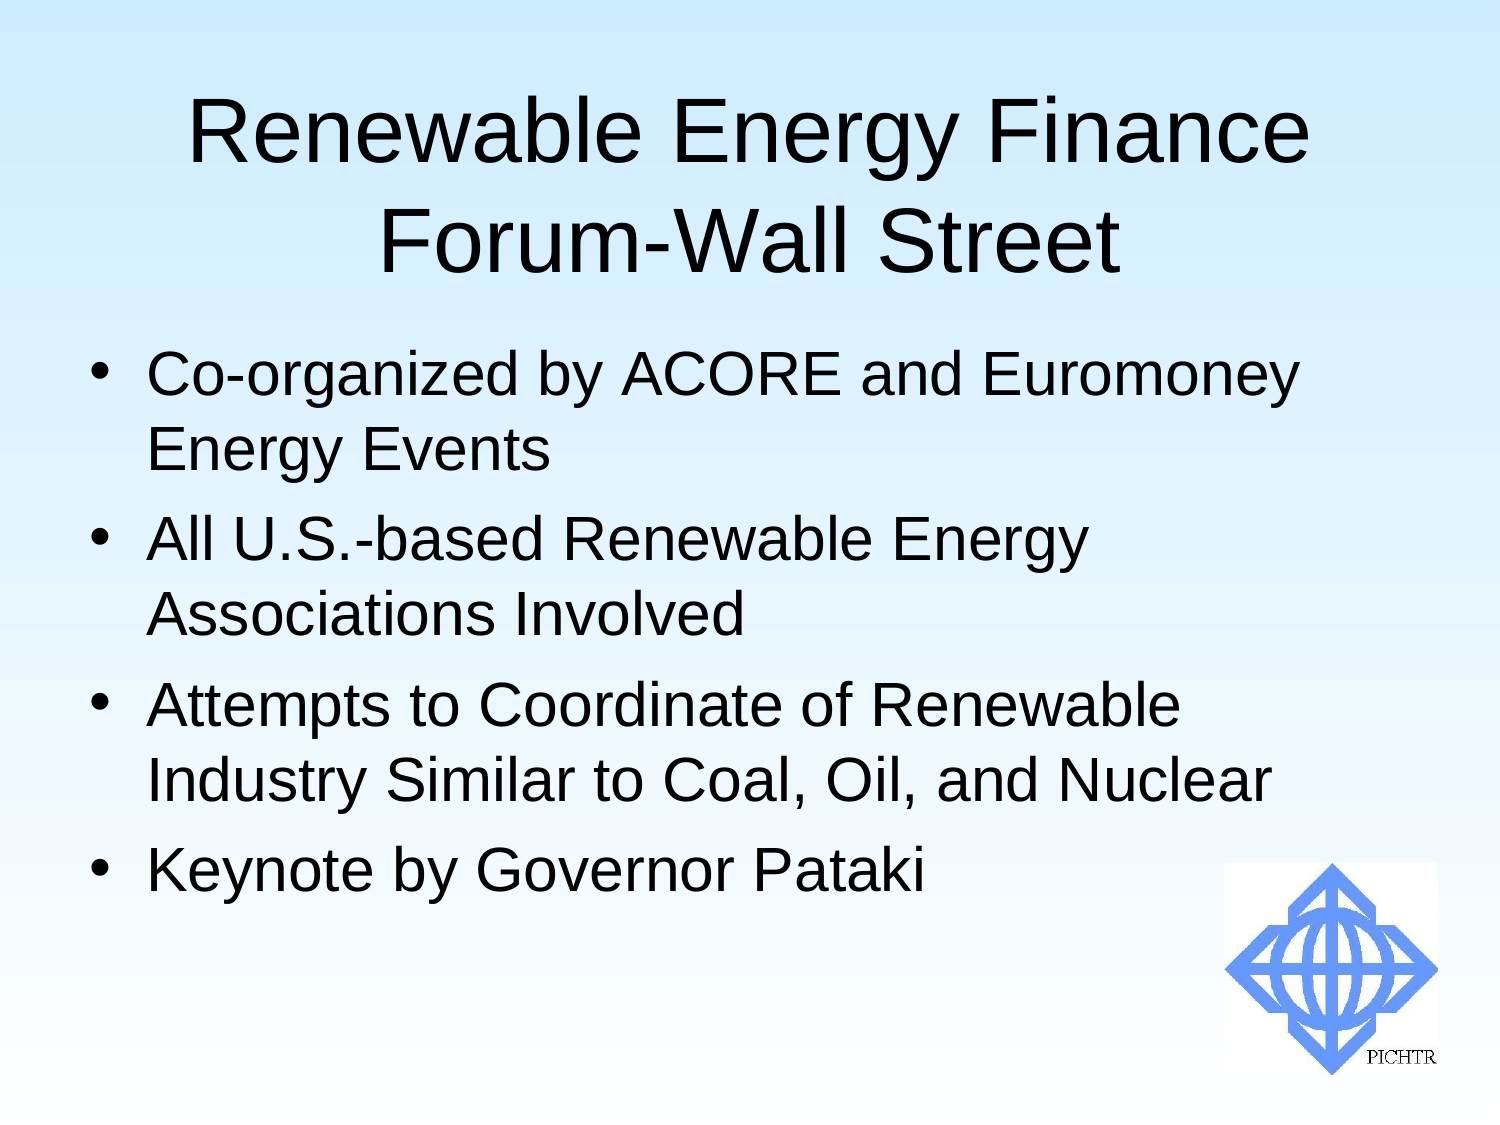

# Renewable Energy Finance Forum-Wall Street
Co-organized by ACORE and Euromoney Energy Events
All U.S.-based Renewable Energy Associations Involved
Attempts to Coordinate of Renewable Industry Similar to Coal, Oil, and Nuclear
Keynote by Governor Pataki